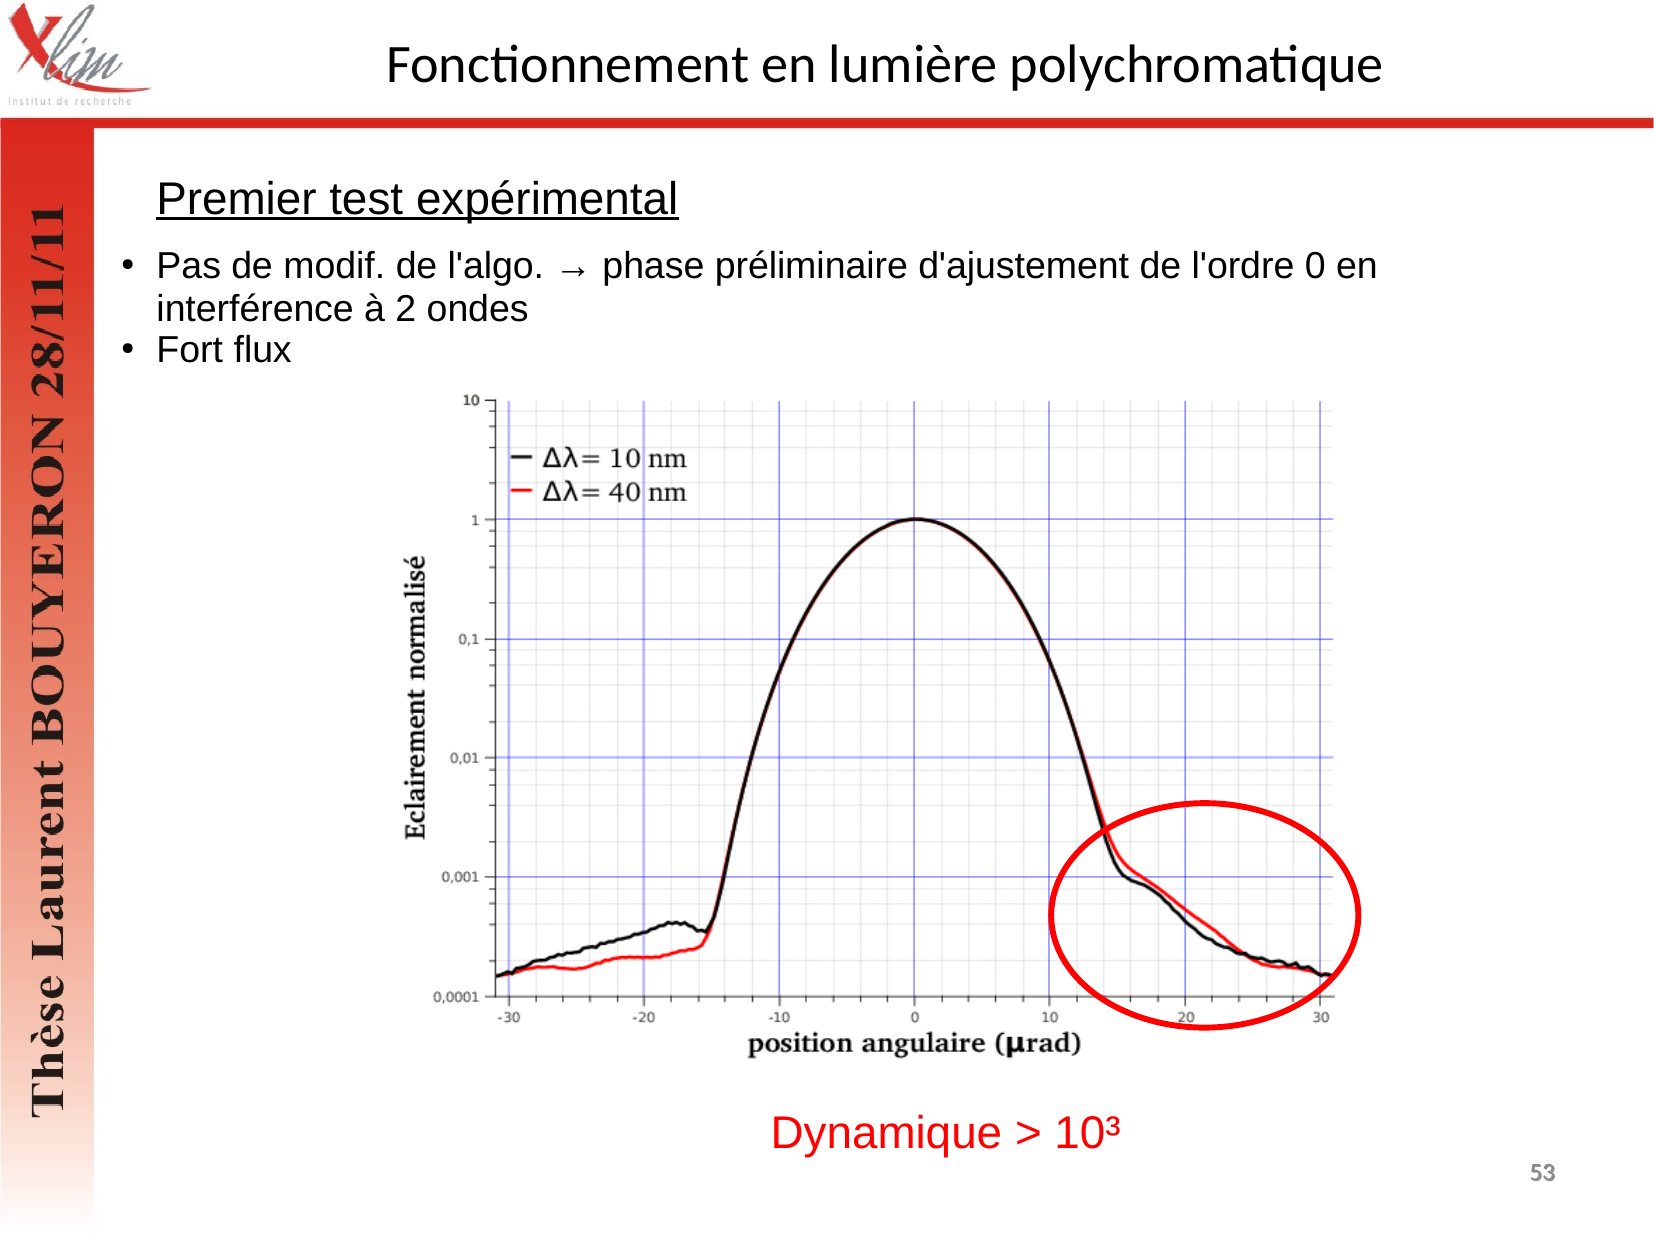

Fonctionnement en lumière polychromatique
Premier test expérimental
Pas de modif. de l'algo. → phase préliminaire d'ajustement de l'ordre 0 en interférence à 2 ondes
Fort flux
Dynamique > 10³
53